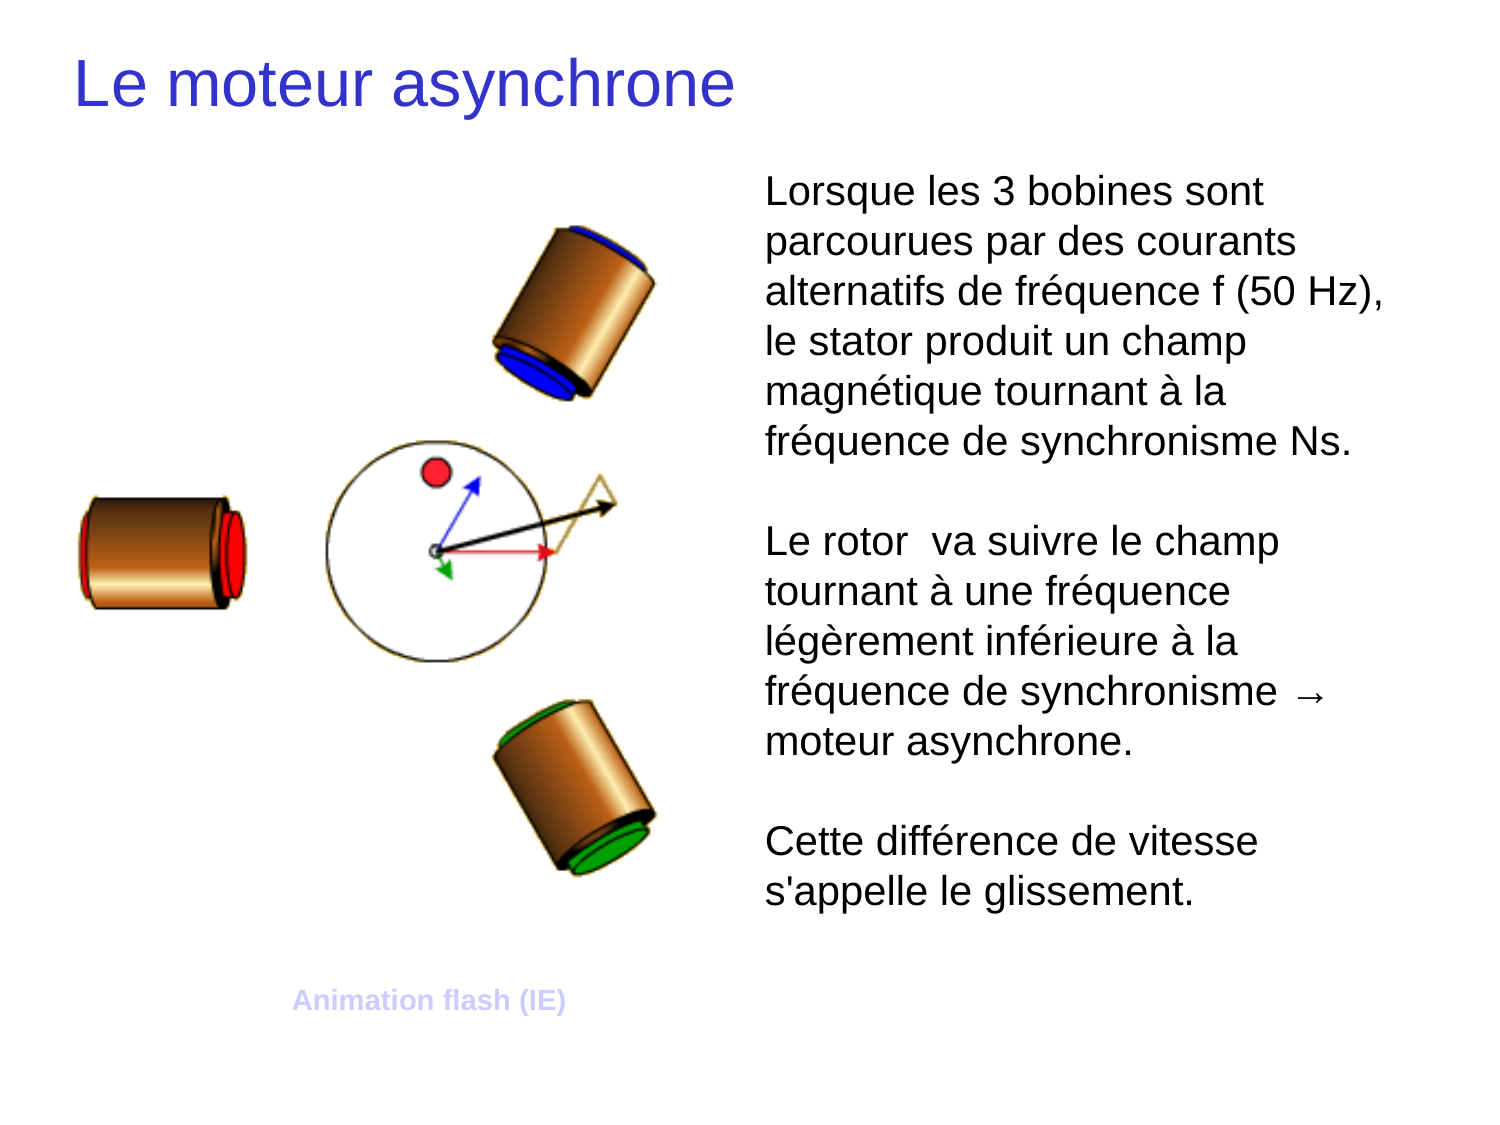

Le moteur asynchrone
Lorsque les 3 bobines sont parcourues par des courants alternatifs de fréquence f (50 Hz), le stator produit un champ magnétique tournant à la fréquence de synchronisme Ns.
Le rotor va suivre le champ tournant à une fréquence légèrement inférieure à la fréquence de synchronisme → moteur asynchrone.
Cette différence de vitesse s'appelle le glissement.
Animation flash (IE)